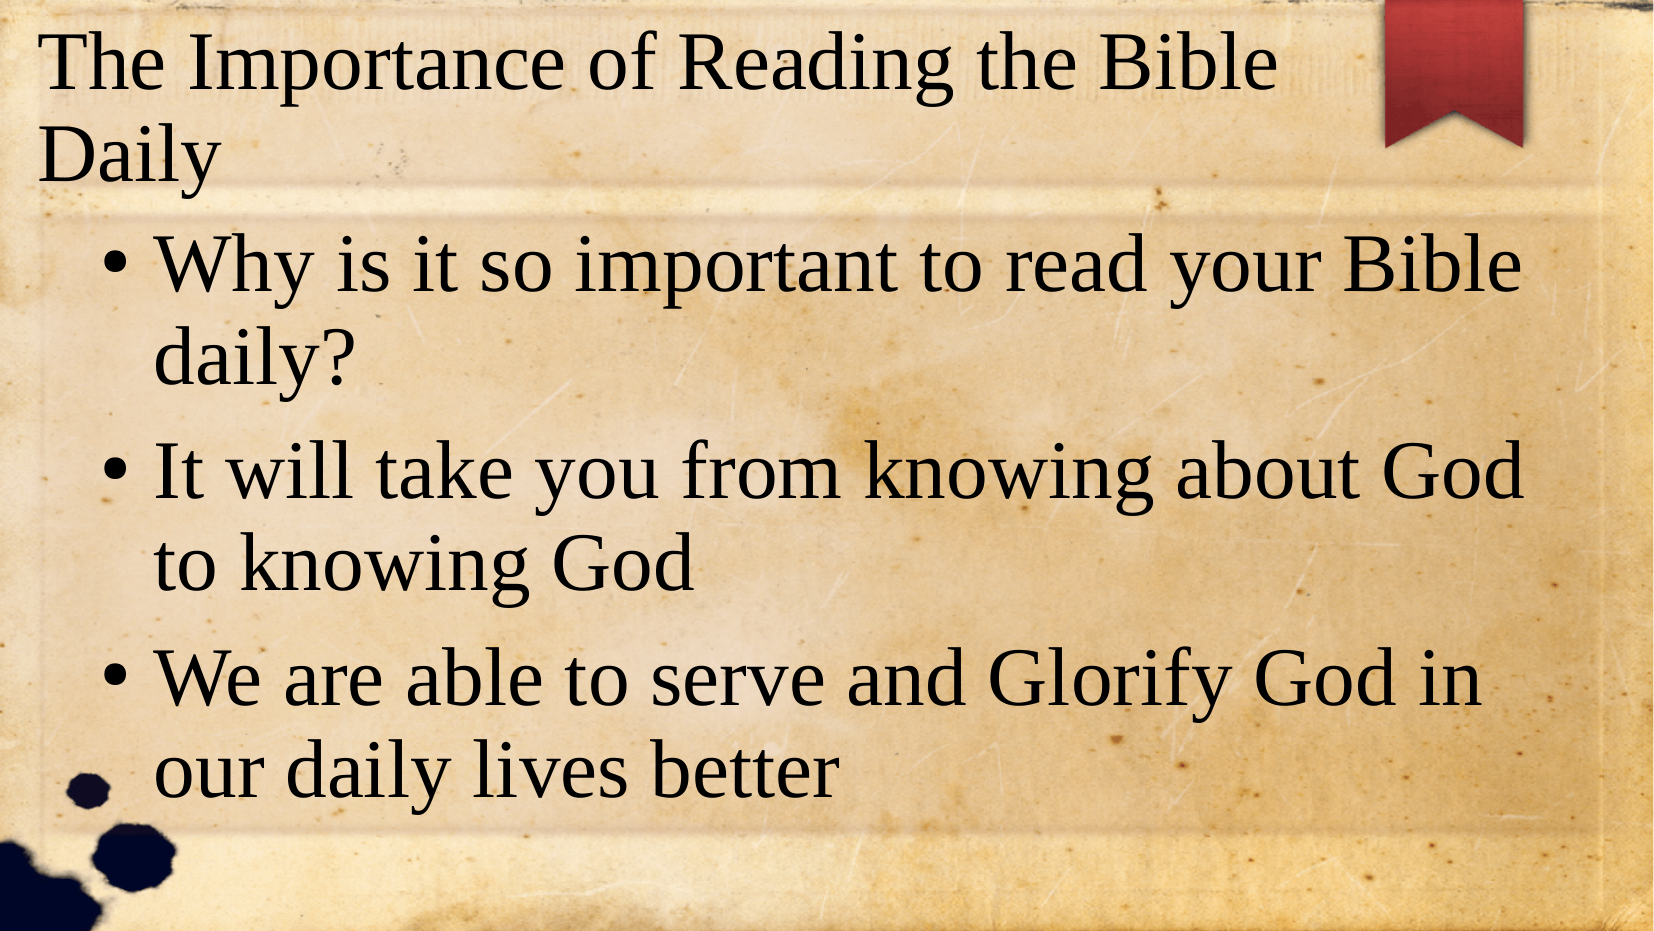

# The Importance of Reading the Bible Daily
Why is it so important to read your Bible daily?
It will take you from knowing about God to knowing God
We are able to serve and Glorify God in our daily lives better